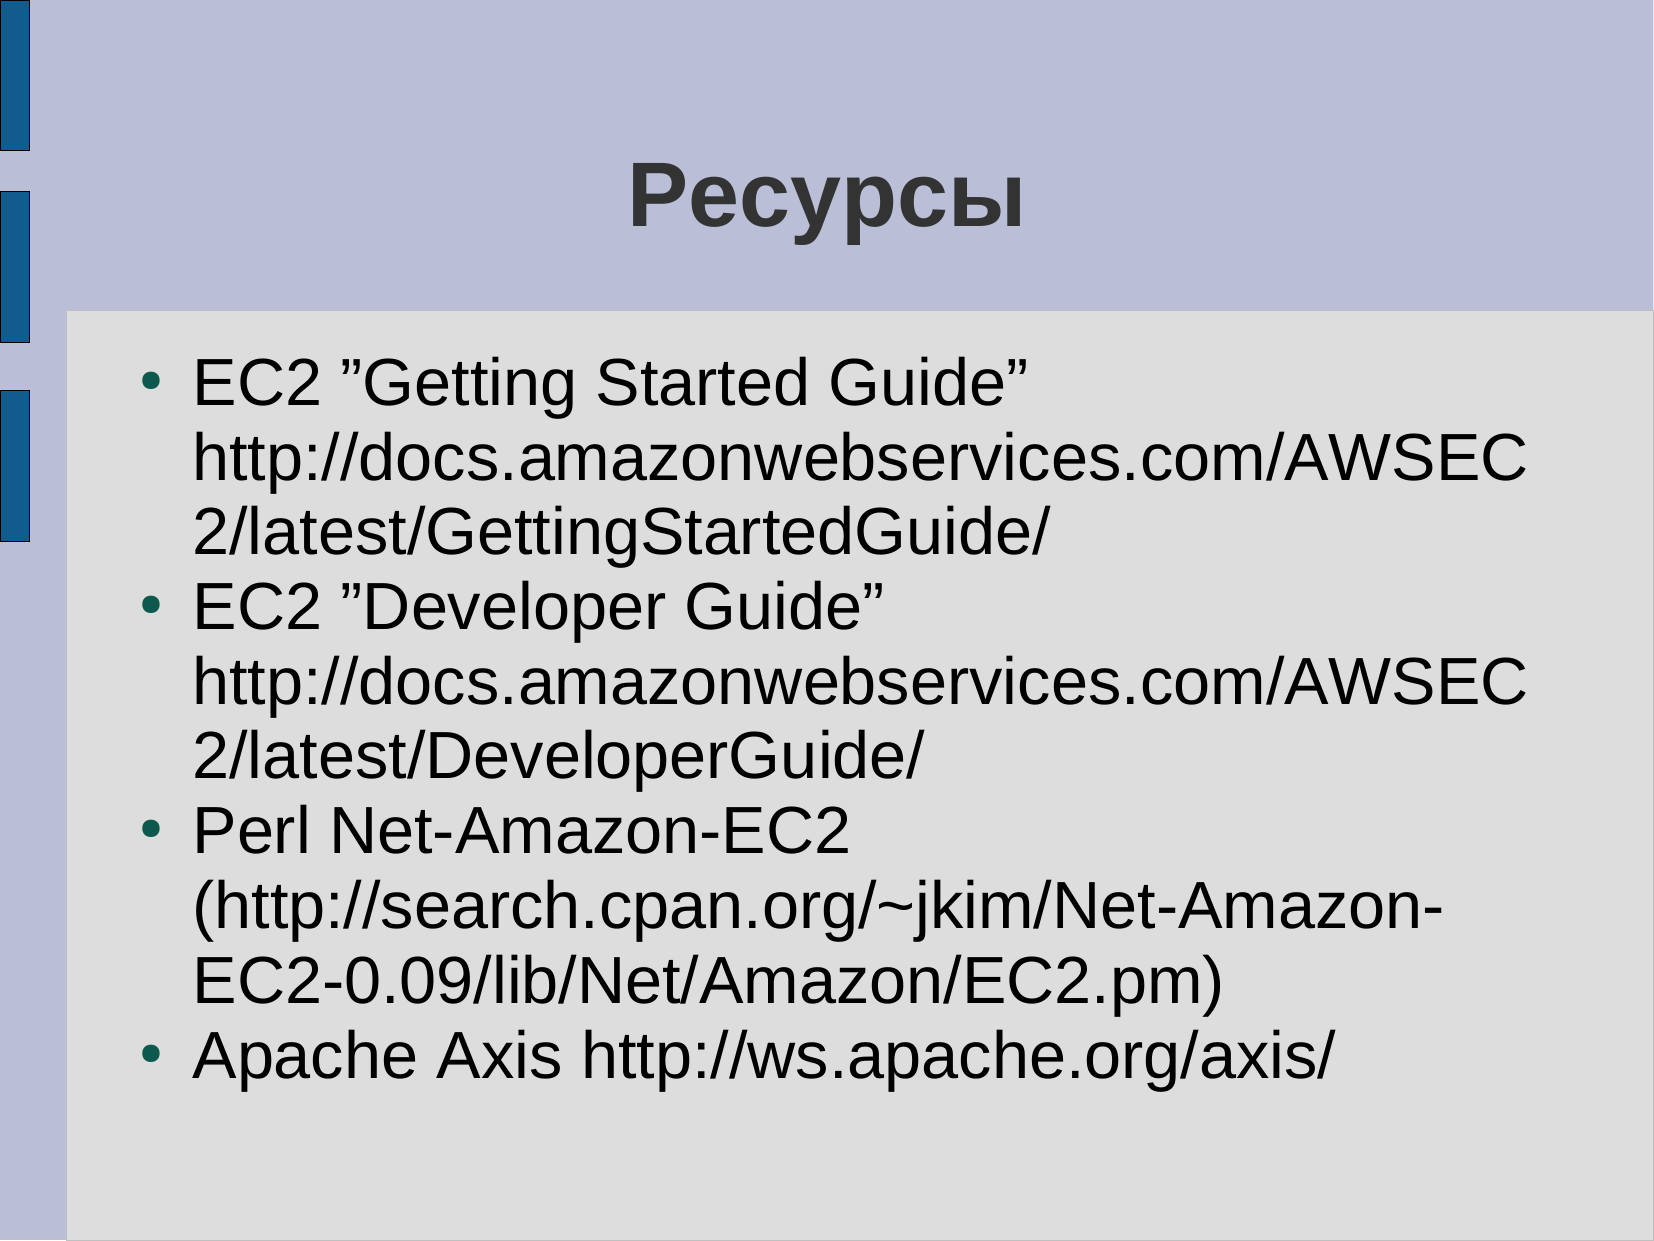

# Ресурсы
EC2 ”Getting Started Guide” http://docs.amazonwebservices.com/AWSEC2/latest/GettingStartedGuide/
EC2 ”Developer Guide” http://docs.amazonwebservices.com/AWSEC2/latest/DeveloperGuide/
Perl Net-Amazon-EC2 (http://search.cpan.org/~jkim/Net-Amazon-EC2-0.09/lib/Net/Amazon/EC2.pm)
Apache Axis http://ws.apache.org/axis/